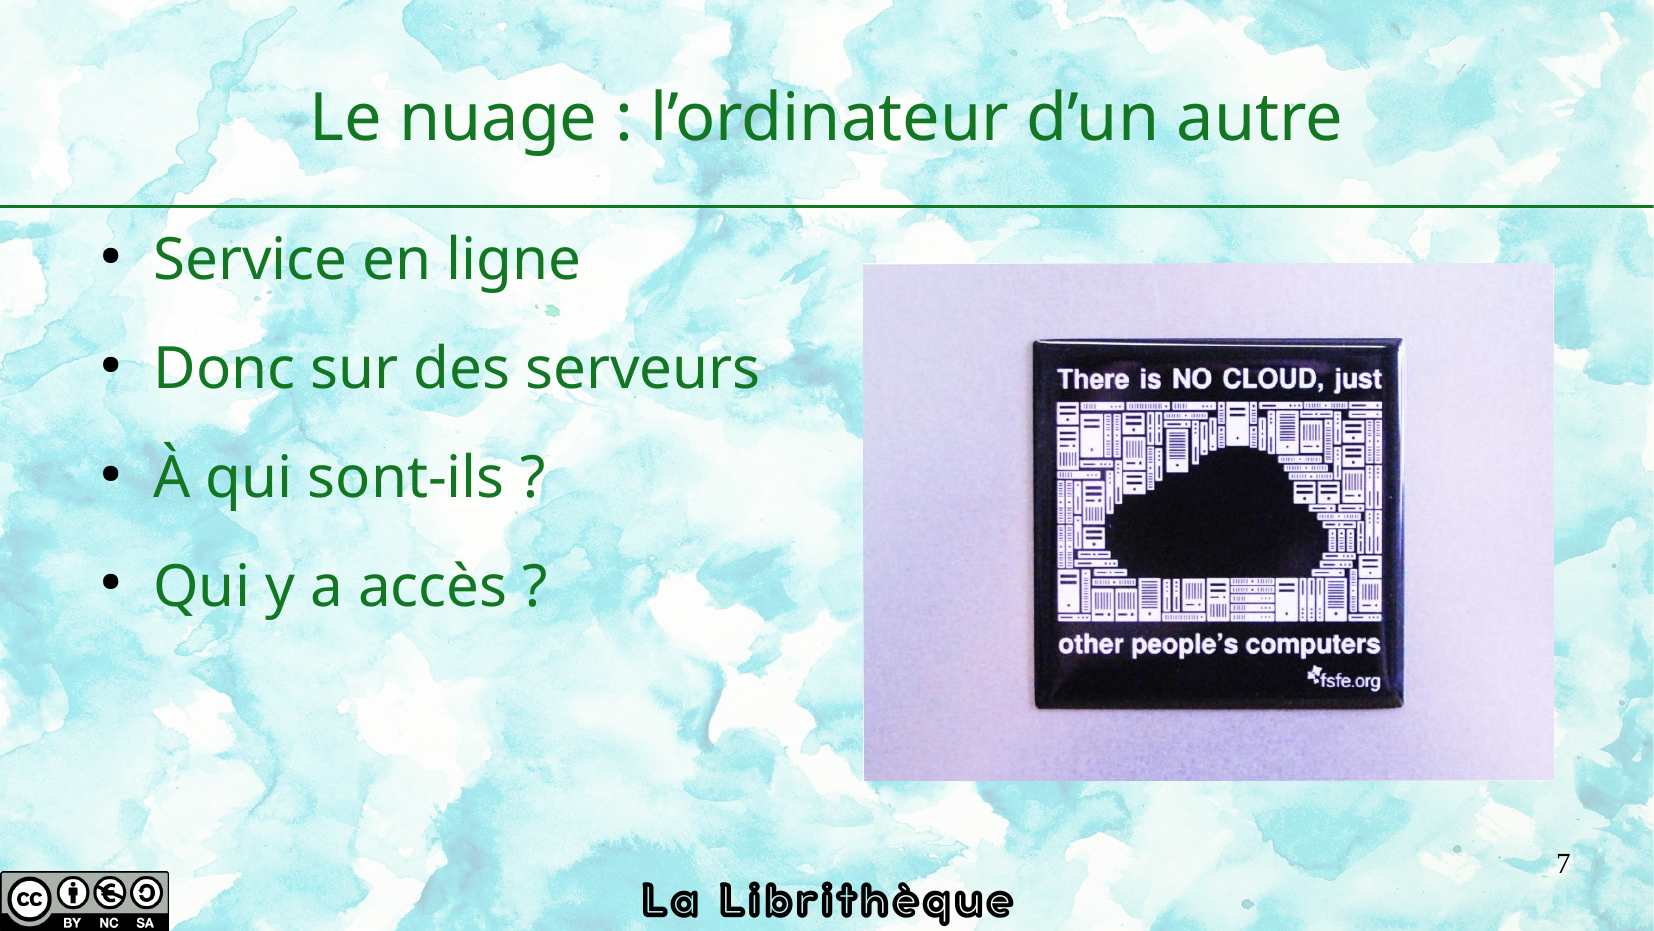

# Le nuage : l’ordinateur d’un autre
Service en ligne
Donc sur des serveurs
À qui sont-ils ?
Qui y a accès ?
7